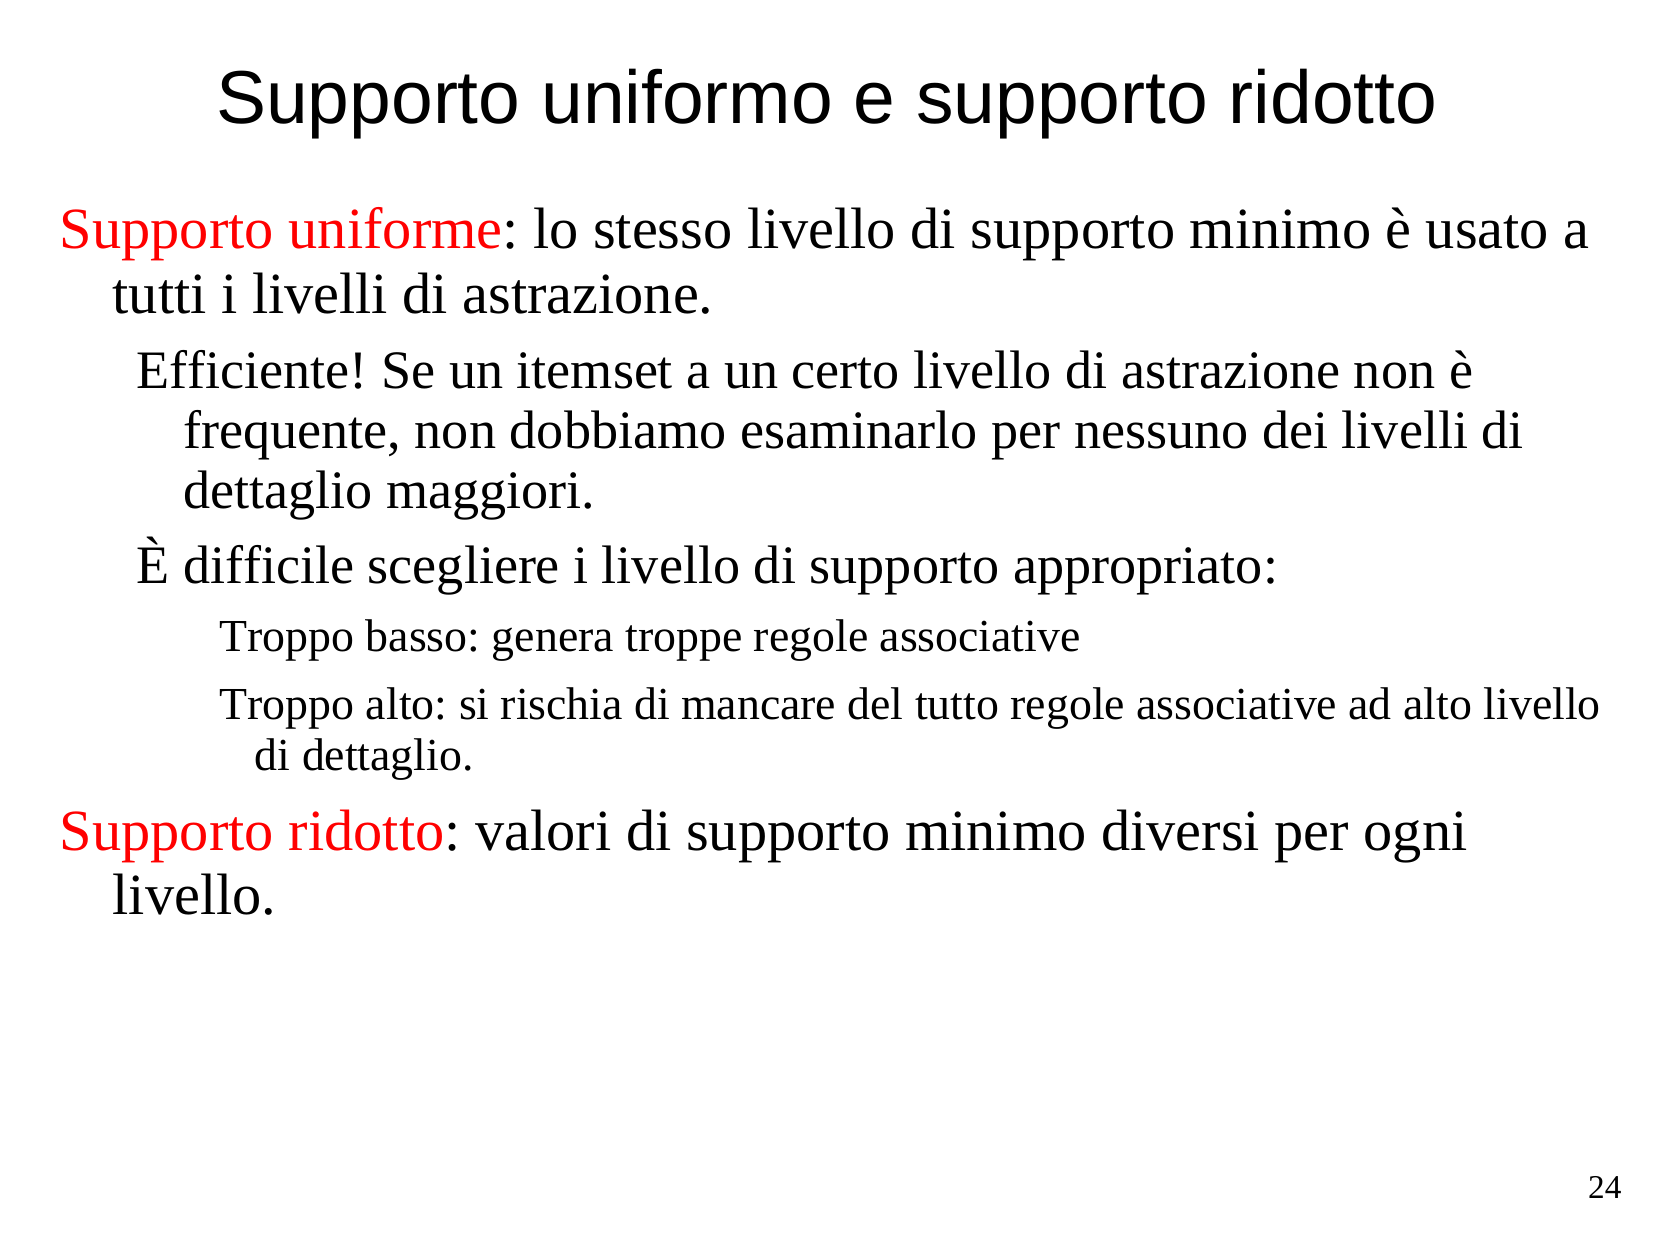

# Supporto uniformo e supporto ridotto
Supporto uniforme: lo stesso livello di supporto minimo è usato a tutti i livelli di astrazione.
Efficiente! Se un itemset a un certo livello di astrazione non è frequente, non dobbiamo esaminarlo per nessuno dei livelli di dettaglio maggiori.
È difficile scegliere i livello di supporto appropriato:
Troppo basso: genera troppe regole associative
Troppo alto: si rischia di mancare del tutto regole associative ad alto livello di dettaglio.
Supporto ridotto: valori di supporto minimo diversi per ogni livello.